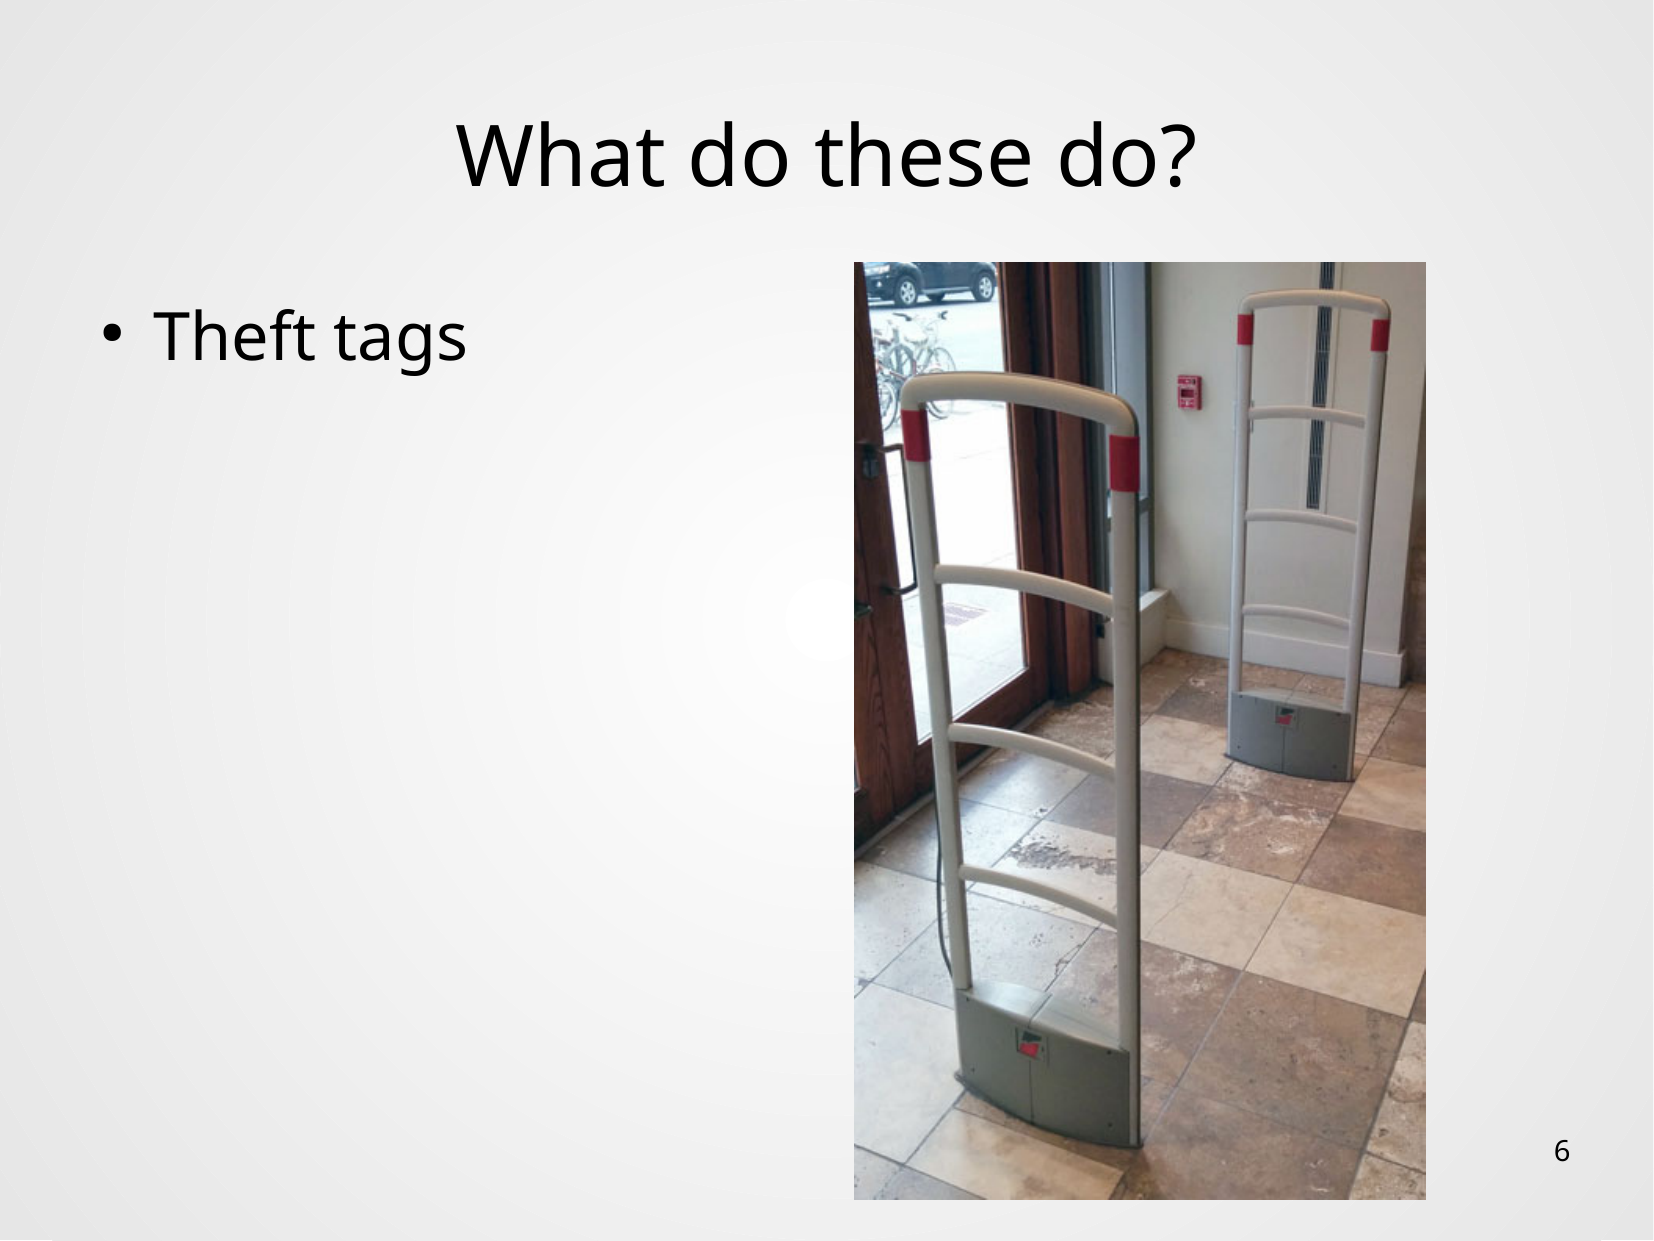

# What do these do?
Theft tags
6